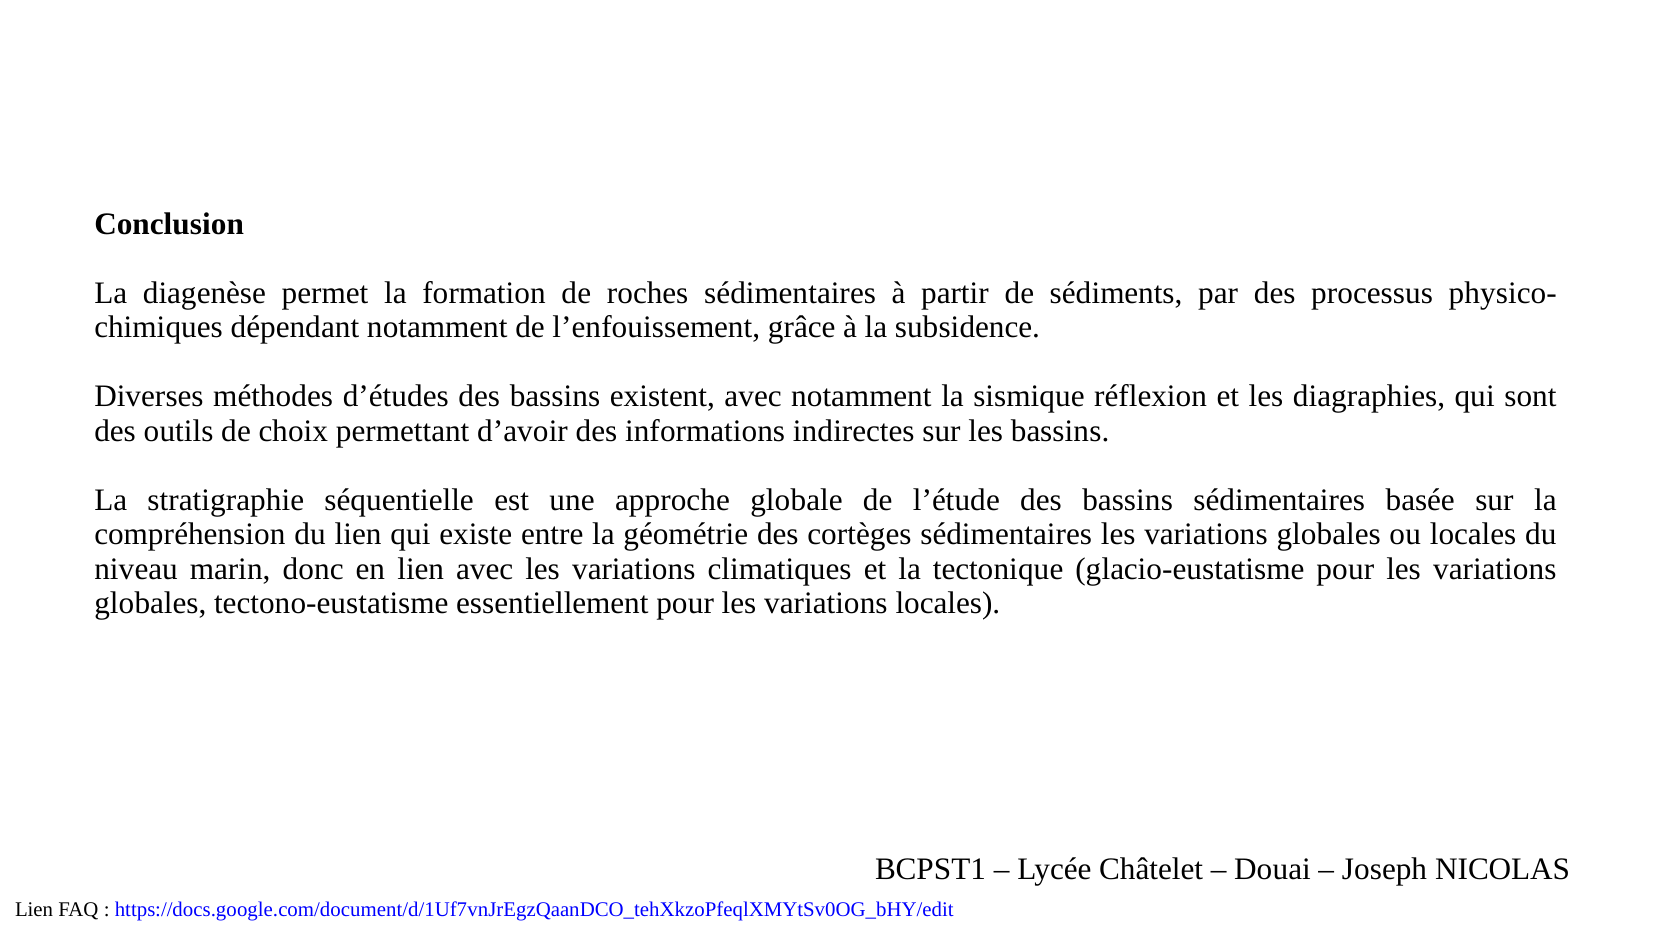

Conclusion
La diagenèse permet la formation de roches sédimentaires à partir de sédiments, par des processus physico-chimiques dépendant notamment de l’enfouissement, grâce à la subsidence.
Diverses méthodes d’études des bassins existent, avec notamment la sismique réflexion et les diagraphies, qui sont des outils de choix permettant d’avoir des informations indirectes sur les bassins.
La stratigraphie séquentielle est une approche globale de l’étude des bassins sédimentaires basée sur la compréhension du lien qui existe entre la géométrie des cortèges sédimentaires les variations globales ou locales du niveau marin, donc en lien avec les variations climatiques et la tectonique (glacio-eustatisme pour les variations globales, tectono-eustatisme essentiellement pour les variations locales).
BCPST1 – Lycée Châtelet – Douai – Joseph NICOLAS
Lien FAQ : https://docs.google.com/document/d/1Uf7vnJrEgzQaanDCO_tehXkzoPfeqlXMYtSv0OG_bHY/edit